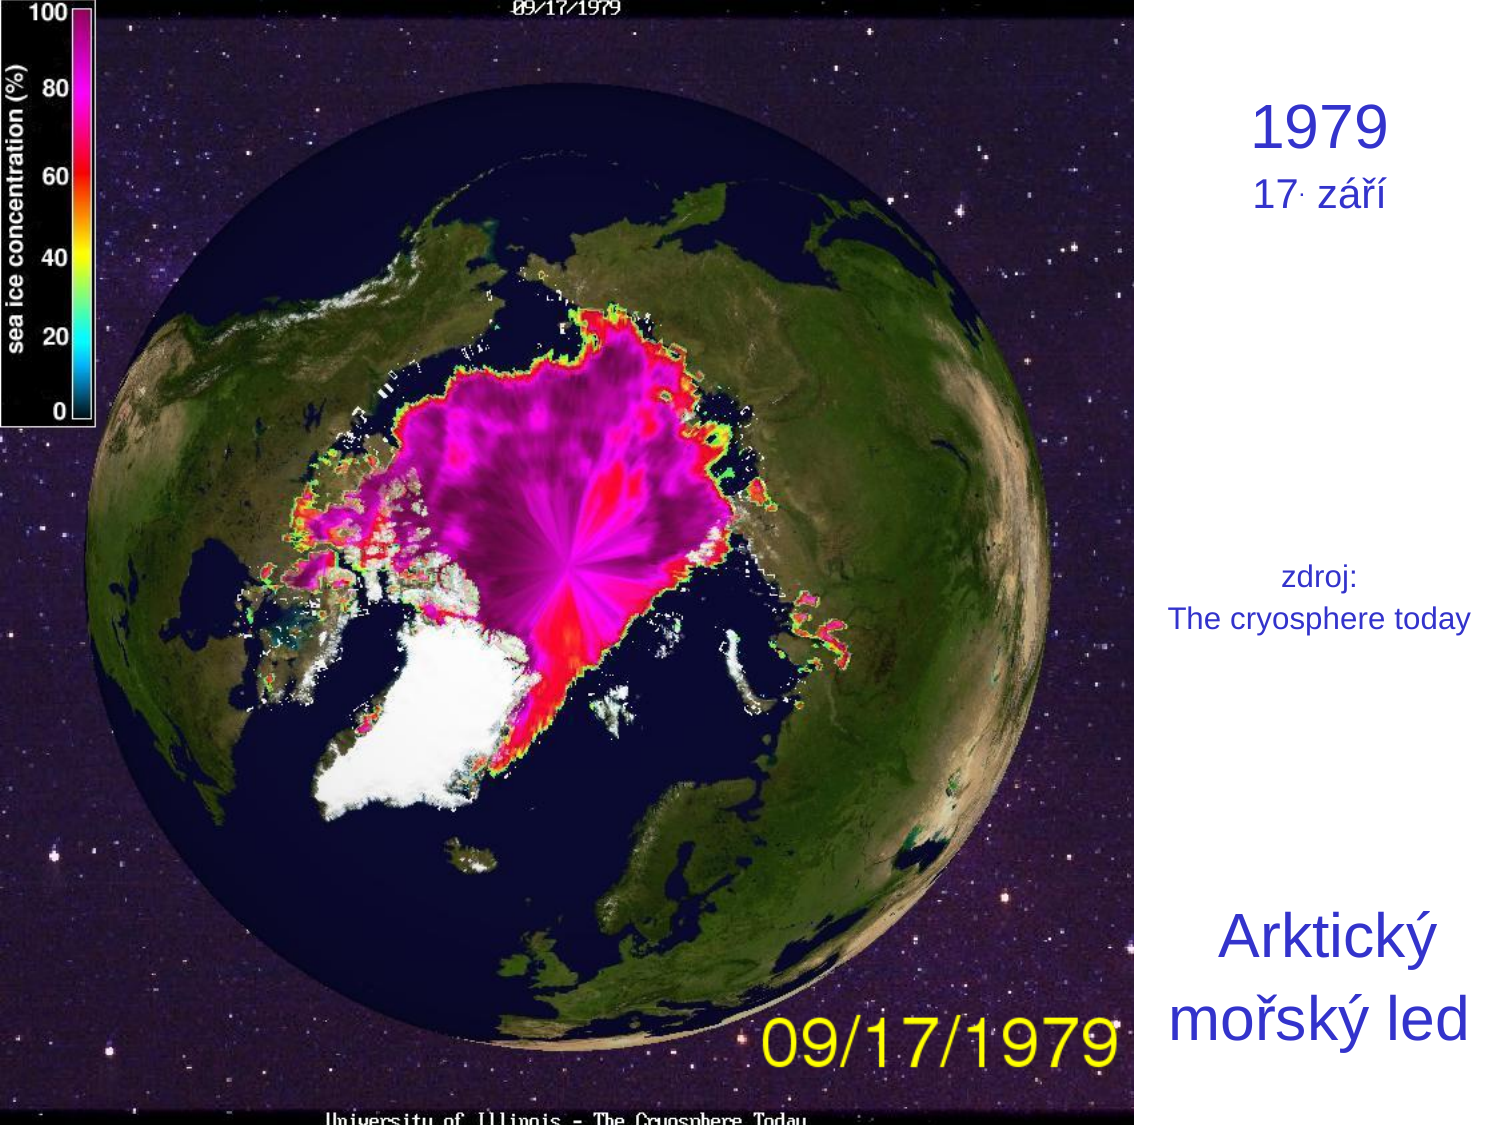

# 1979 17. září zdroj: The cryosphere today Arktický mořský led